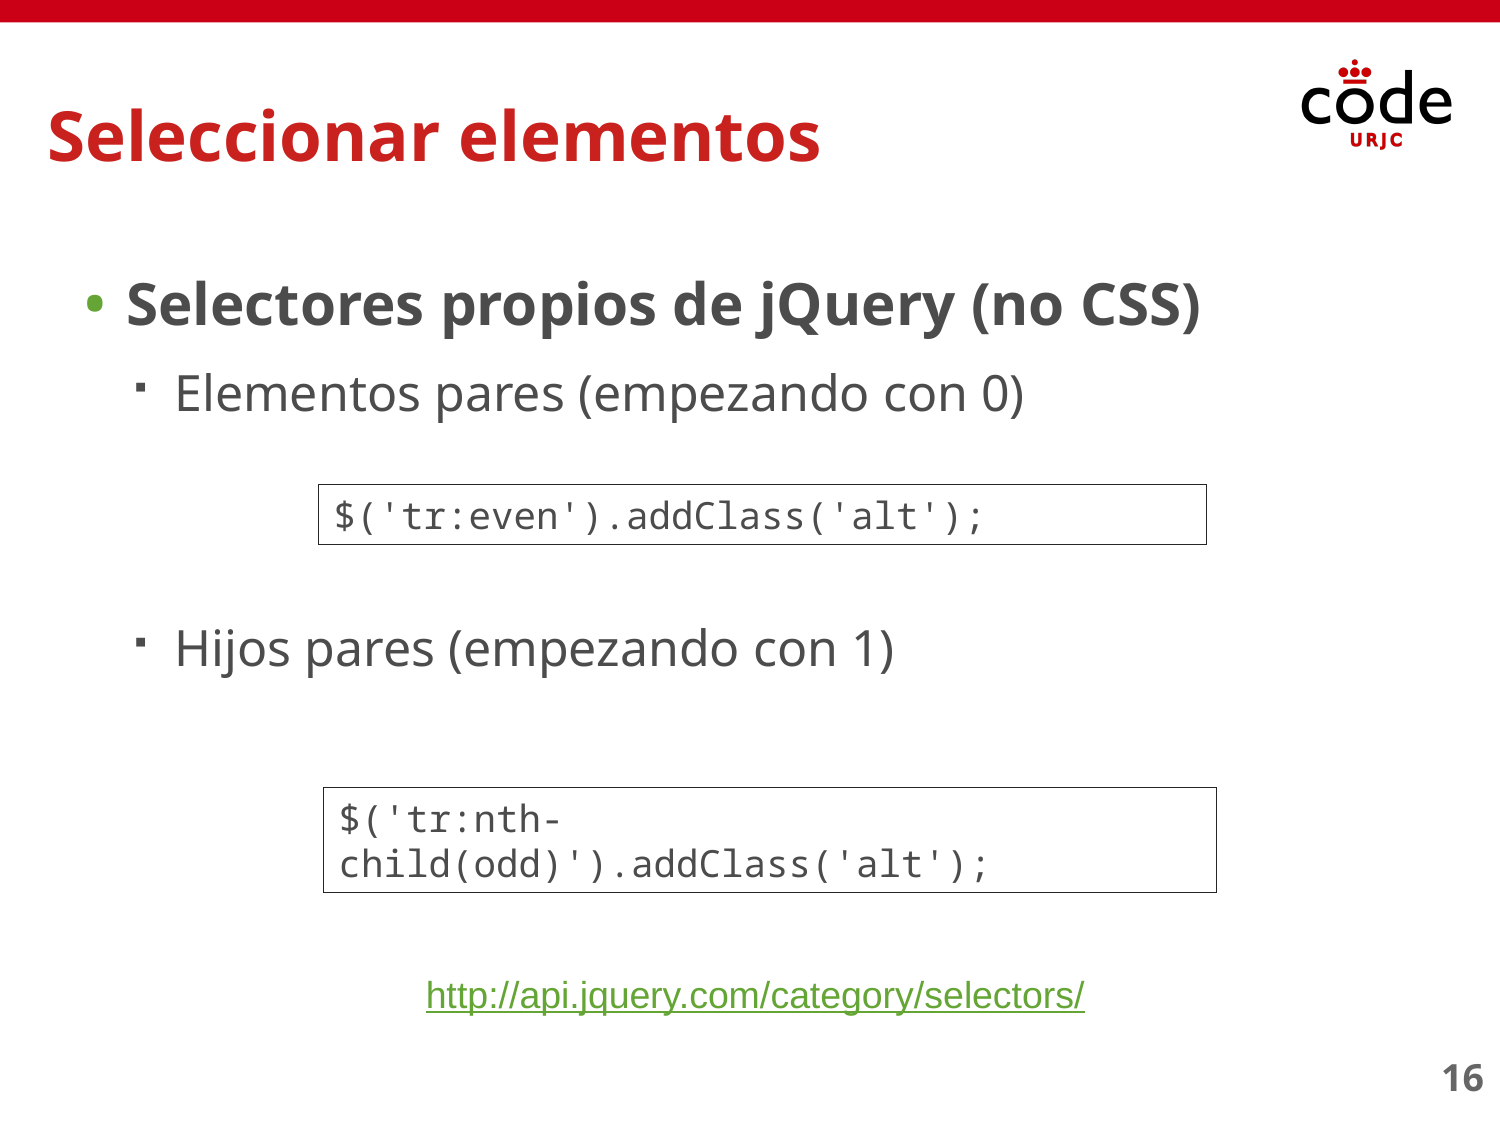

# Seleccionar elementos
Selectores propios de jQuery (no CSS)
Elementos pares (empezando con 0)
Hijos pares (empezando con 1)
$('tr:even').addClass('alt');
$('tr:nth-child(odd)').addClass('alt');
http://api.jquery.com/category/selectors/